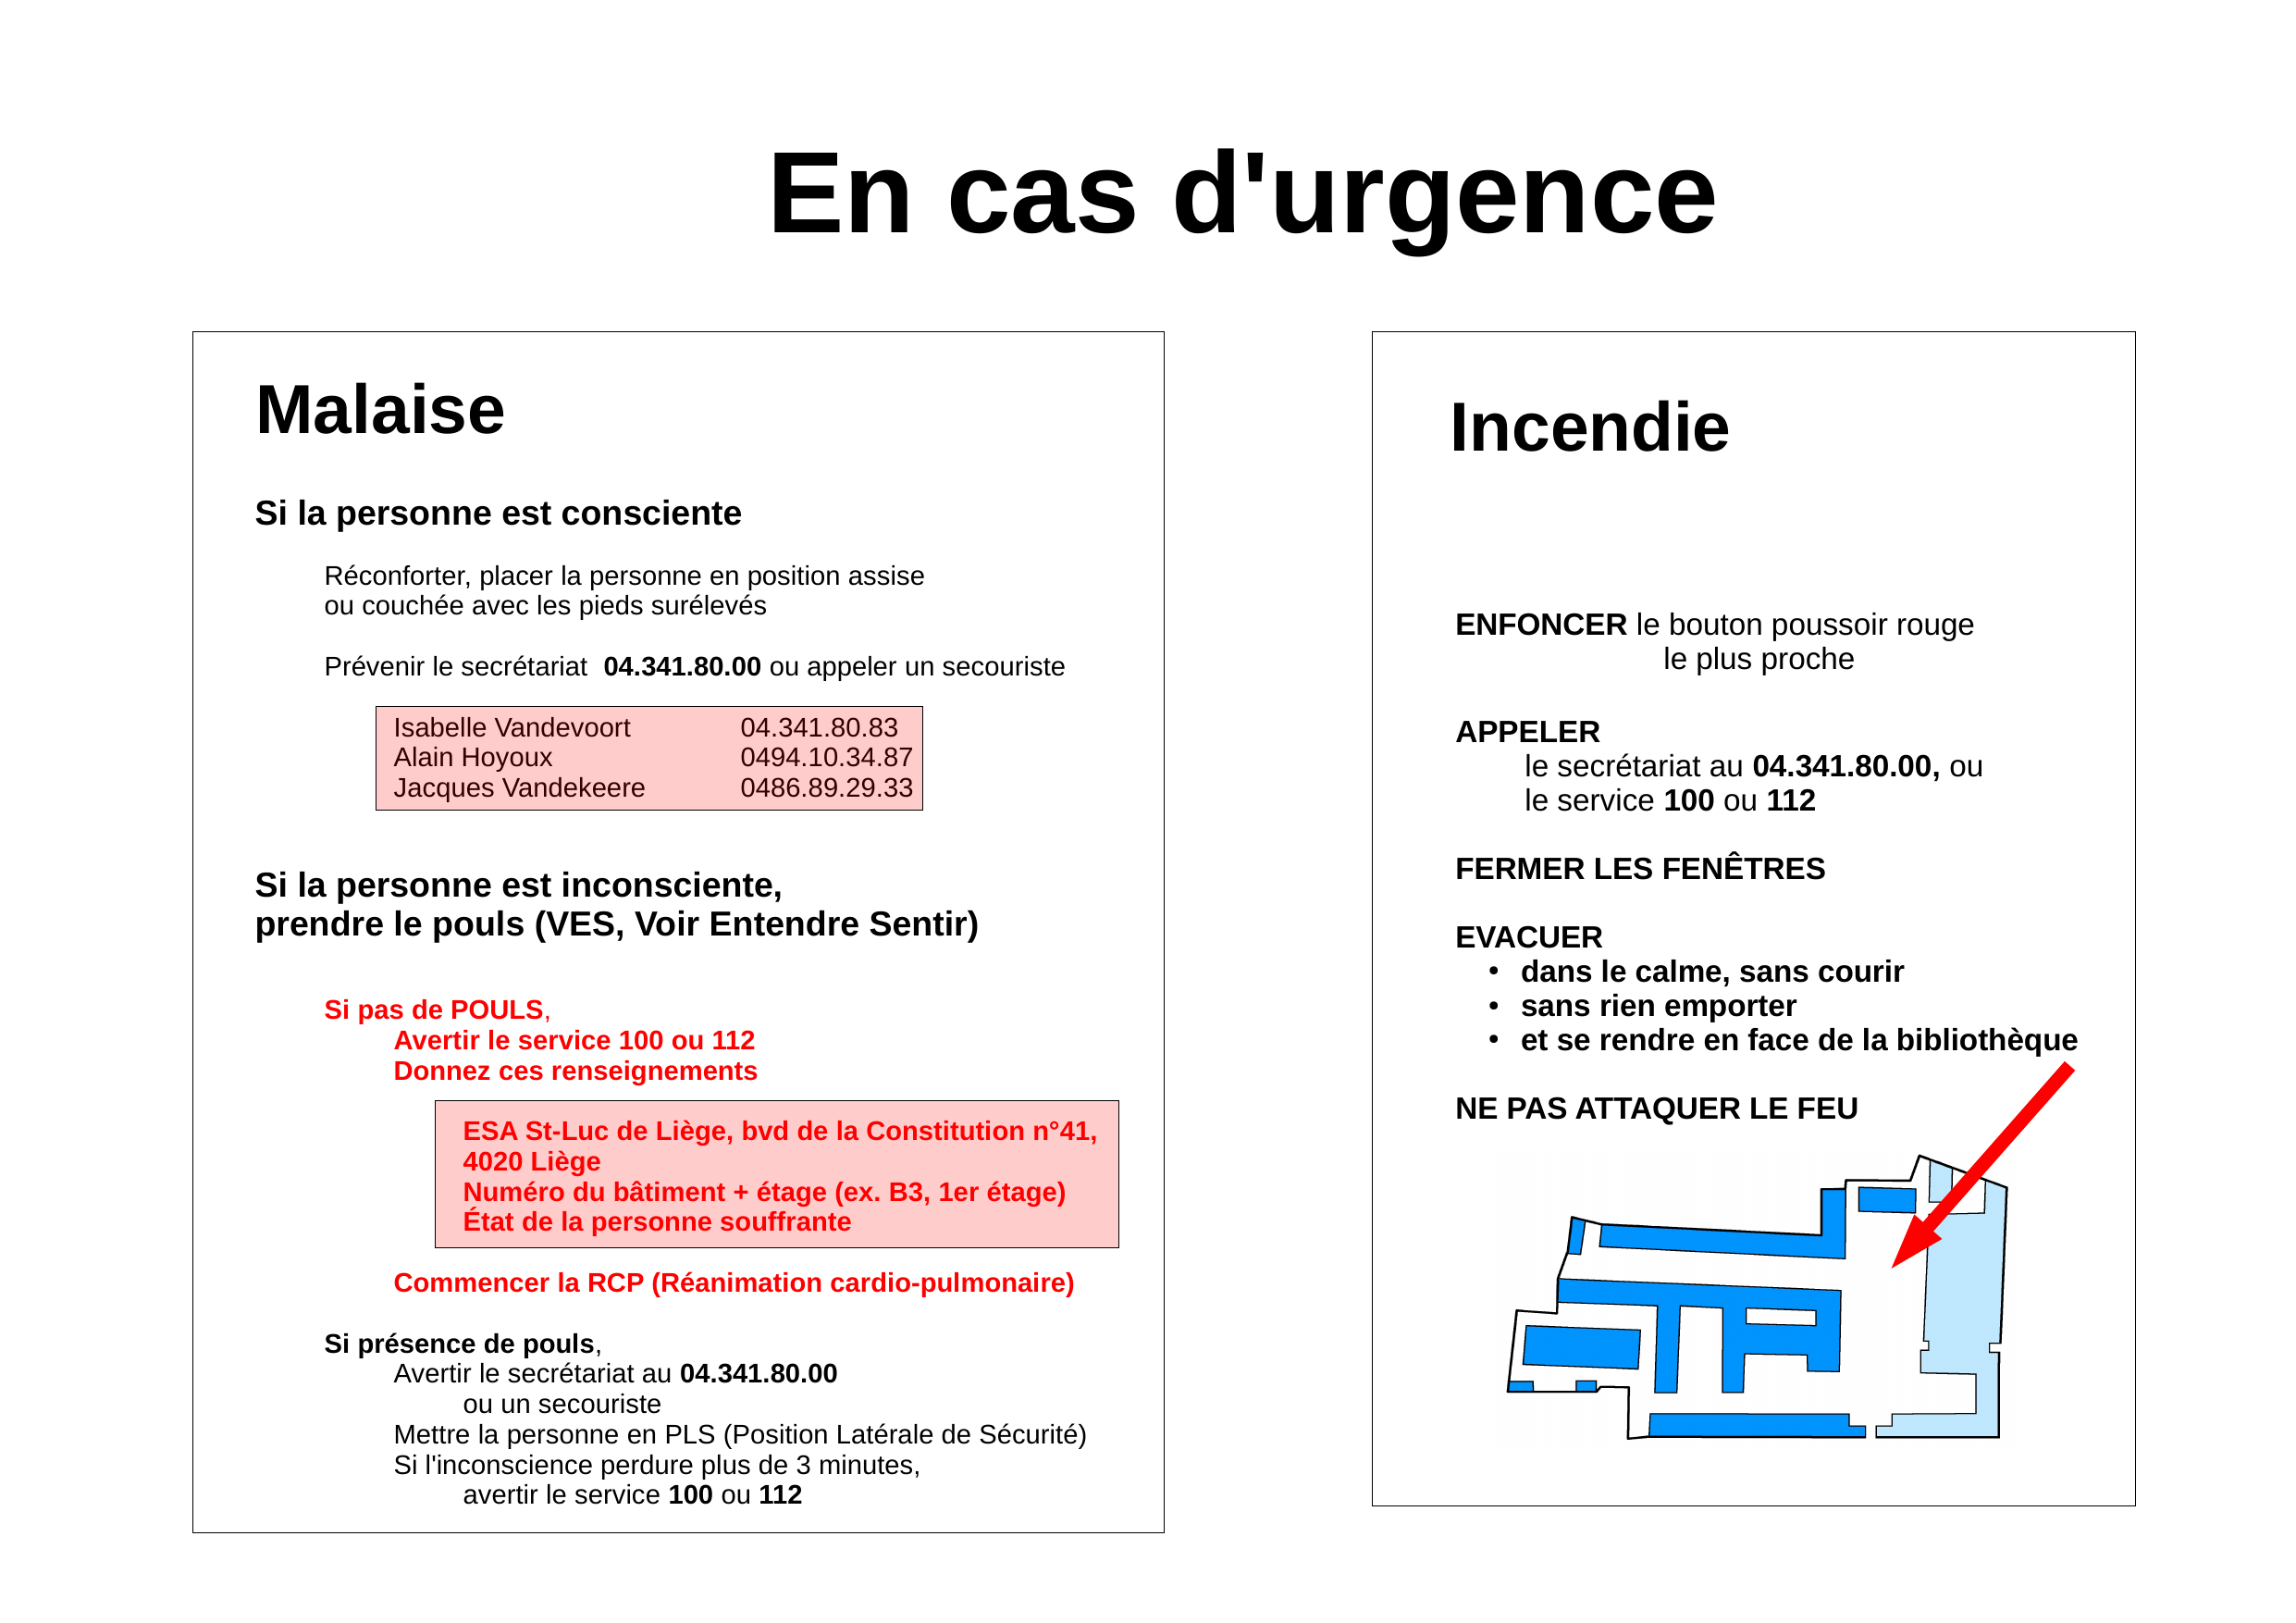

En cas d'urgence
Malaise
Incendie
Si la personne est consciente
	Réconforter, placer la personne en position assise
	ou couchée avec les pieds surélevés
	Prévenir le secrétariat 04.341.80.00 ou appeler un secouriste
		Isabelle Vandevoort		04.341.80.83
		Alain Hoyoux			0494.10.34.87
		Jacques Vandekeere		0486.89.29.33
Si la personne est inconsciente,
prendre le pouls (VES, Voir Entendre Sentir)
	Si pas de POULS,
		Avertir le service 100 ou 112
		Donnez ces renseignements
			ESA St-Luc de Liège, bvd de la Constitution n°41,
			4020 Liège
			Numéro du bâtiment + étage (ex. B3, 1er étage)
			État de la personne souffrante
		Commencer la RCP (Réanimation cardio-pulmonaire)
	Si présence de pouls,
		Avertir le secrétariat au 04.341.80.00
			ou un secouriste
		Mettre la personne en PLS (Position Latérale de Sécurité)
		Si l'inconscience perdure plus de 3 minutes,
			avertir le service 100 ou 112
ENFONCER le bouton poussoir rouge
			le plus proche
APPELER
	le secrétariat au 04.341.80.00, ou
	le service 100 ou 112
FERMER LES FENÊTRES
EVACUER
dans le calme, sans courir
sans rien emporter
et se rendre en face de la bibliothèque
NE PAS ATTAQUER LE FEU